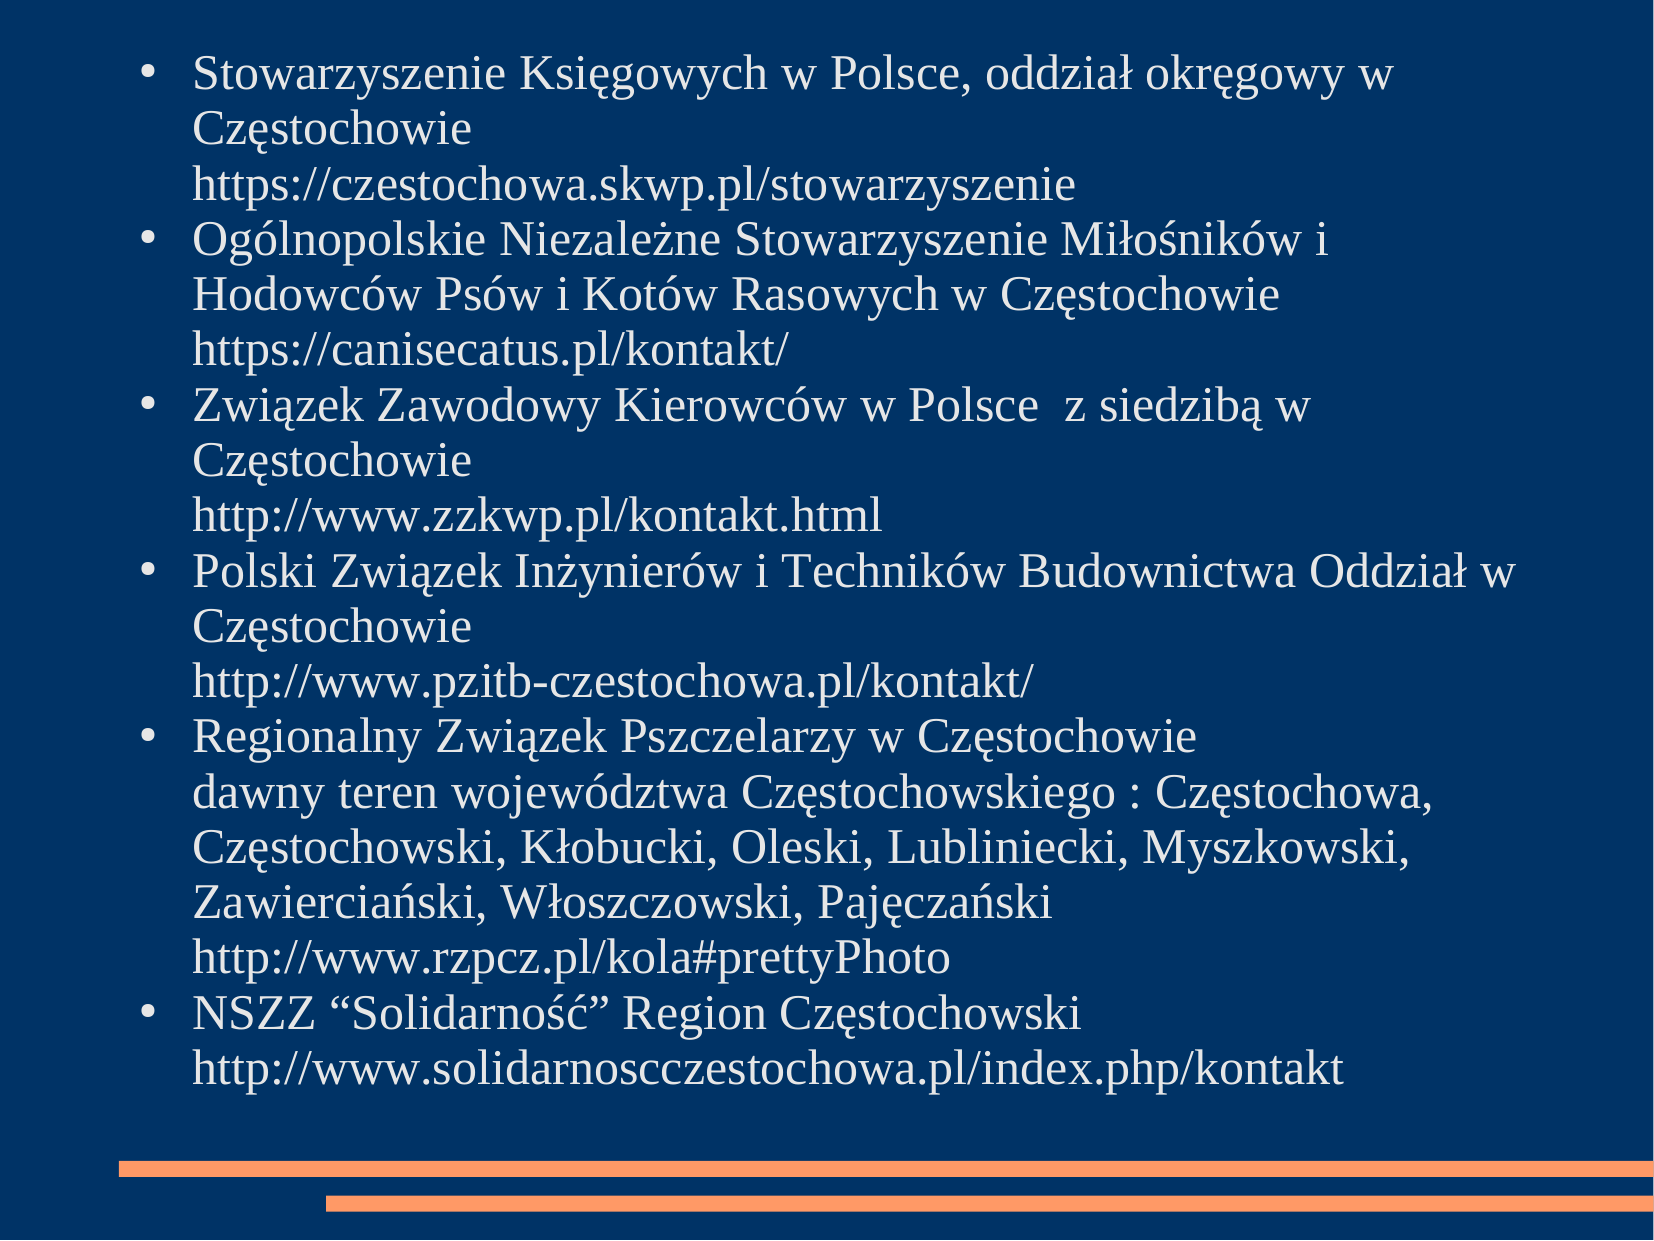

# Stowarzyszenie Księgowych w Polsce, oddział okręgowy w Częstochowie https://czestochowa.skwp.pl/stowarzyszenie
Ogólnopolskie Niezależne Stowarzyszenie Miłośników i Hodowców Psów i Kotów Rasowych w Częstochowie
https://canisecatus.pl/kontakt/
Związek Zawodowy Kierowców w Polsce z siedzibą w Częstochowie
http://www.zzkwp.pl/kontakt.html
Polski Związek Inżynierów i Techników Budownictwa Oddział w Częstochowie
http://www.pzitb-czestochowa.pl/kontakt/
Regionalny Związek Pszczelarzy w Częstochowie
dawny teren województwa Częstochowskiego : Częstochowa, Częstochowski, Kłobucki, Oleski, Lubliniecki, Myszkowski, Zawierciański, Włoszczowski, Pajęczański
http://www.rzpcz.pl/kola#prettyPhoto
NSZZ “Solidarność” Region Częstochowski
http://www.solidarnoscczestochowa.pl/index.php/kontakt